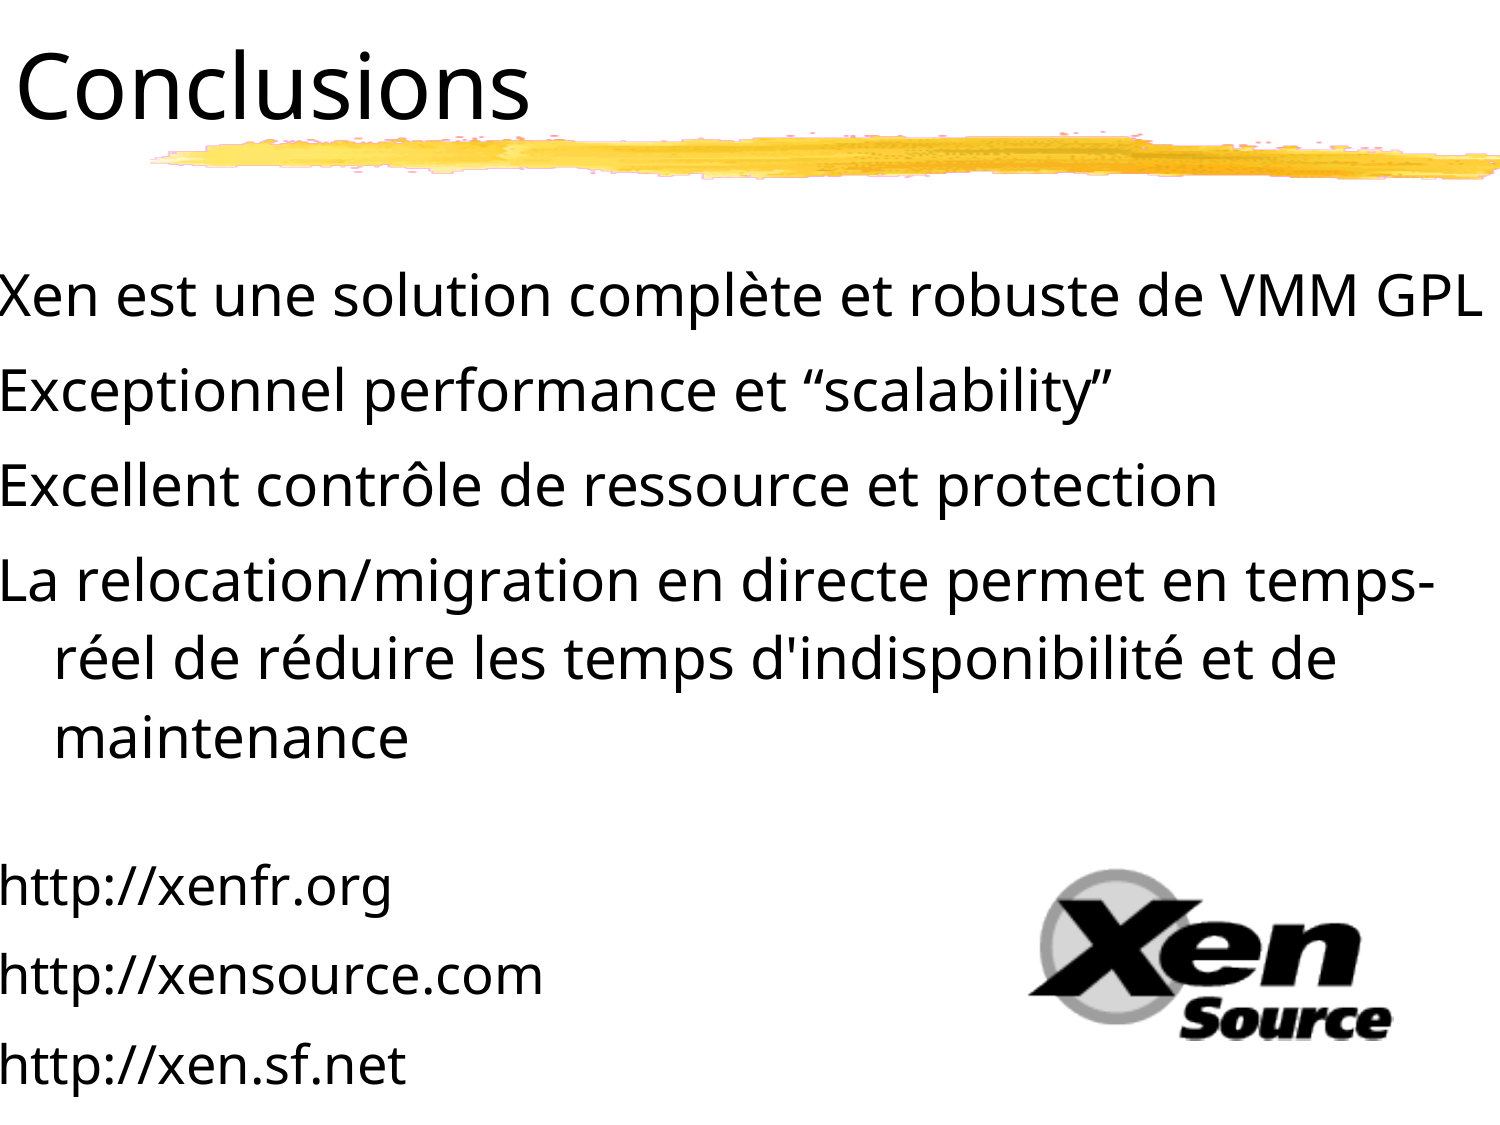

# Conclusions
Xen est une solution complète et robuste de VMM GPL
Exceptionnel performance et “scalability”
Excellent contrôle de ressource et protection
La relocation/migration en directe permet en temps-réel de réduire les temps d'indisponibilité et de maintenance
http://xenfr.org
http://xensource.com
http://xen.sf.net